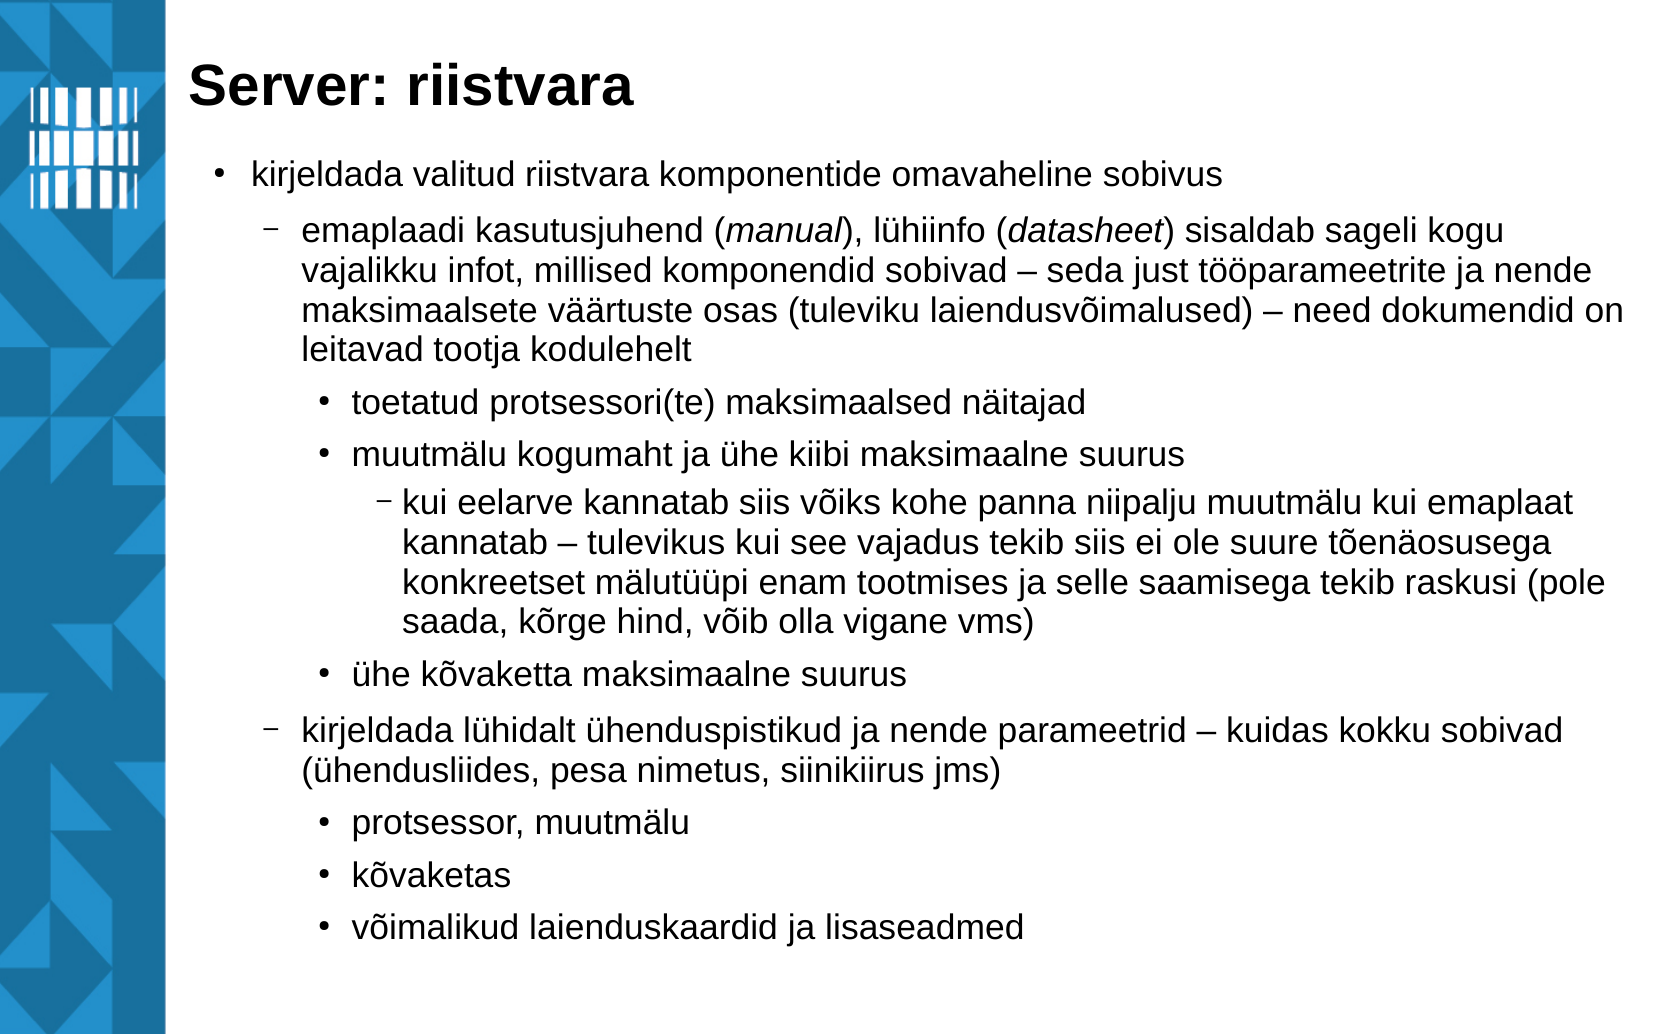

# Server: riistvara
kirjeldada valitud riistvara komponentide omavaheline sobivus
emaplaadi kasutusjuhend (manual), lühiinfo (datasheet) sisaldab sageli kogu vajalikku infot, millised komponendid sobivad – seda just tööparameetrite ja nende maksimaalsete väärtuste osas (tuleviku laiendusvõimalused) – need dokumendid on leitavad tootja kodulehelt
toetatud protsessori(te) maksimaalsed näitajad
muutmälu kogumaht ja ühe kiibi maksimaalne suurus
kui eelarve kannatab siis võiks kohe panna niipalju muutmälu kui emaplaat kannatab – tulevikus kui see vajadus tekib siis ei ole suure tõenäosusega konkreetset mälutüüpi enam tootmises ja selle saamisega tekib raskusi (pole saada, kõrge hind, võib olla vigane vms)
ühe kõvaketta maksimaalne suurus
kirjeldada lühidalt ühenduspistikud ja nende parameetrid – kuidas kokku sobivad (ühendusliides, pesa nimetus, siinikiirus jms)
protsessor, muutmälu
kõvaketas
võimalikud laienduskaardid ja lisaseadmed